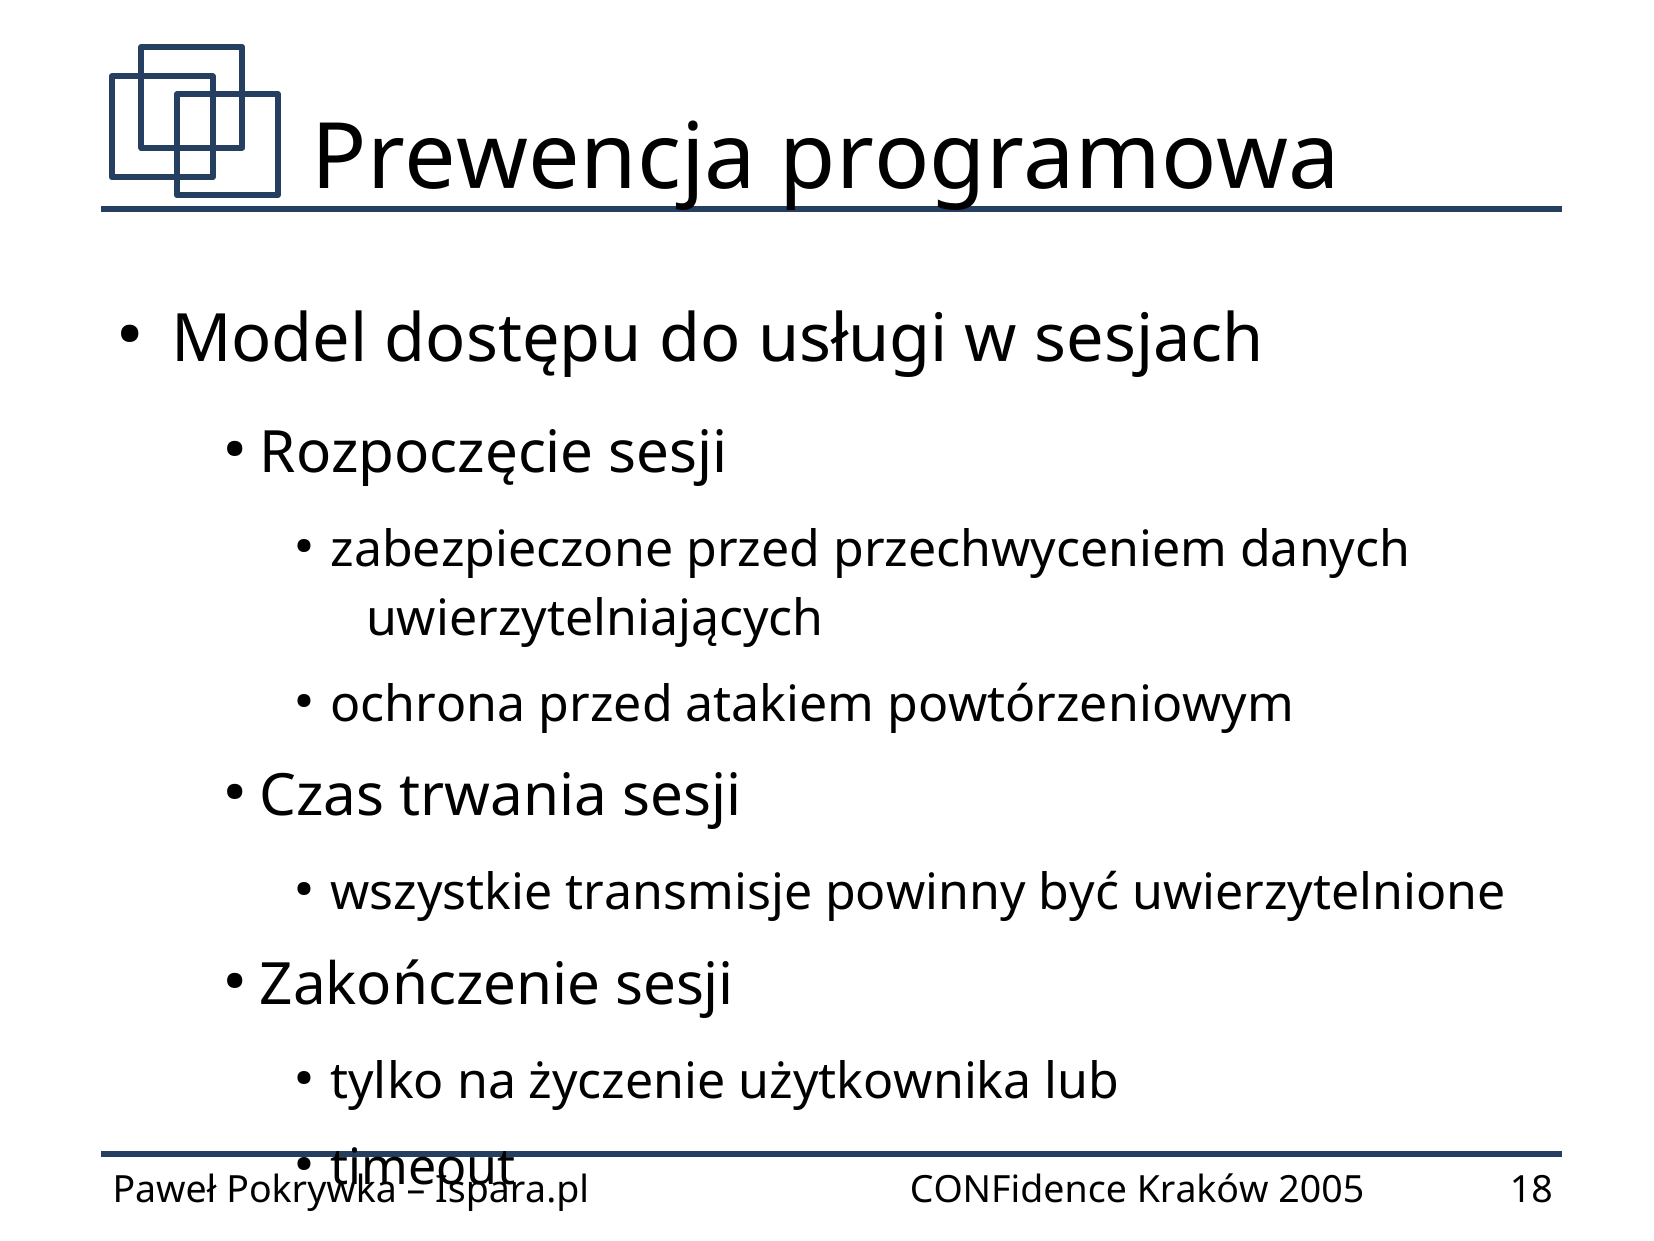

# Prewencja programowa
Model dostępu do usługi w sesjach
Rozpoczęcie sesji
zabezpieczone przed przechwyceniem danych uwierzytelniających
ochrona przed atakiem powtórzeniowym
Czas trwania sesji
wszystkie transmisje powinny być uwierzytelnione
Zakończenie sesji
tylko na życzenie użytkownika lub
timeout